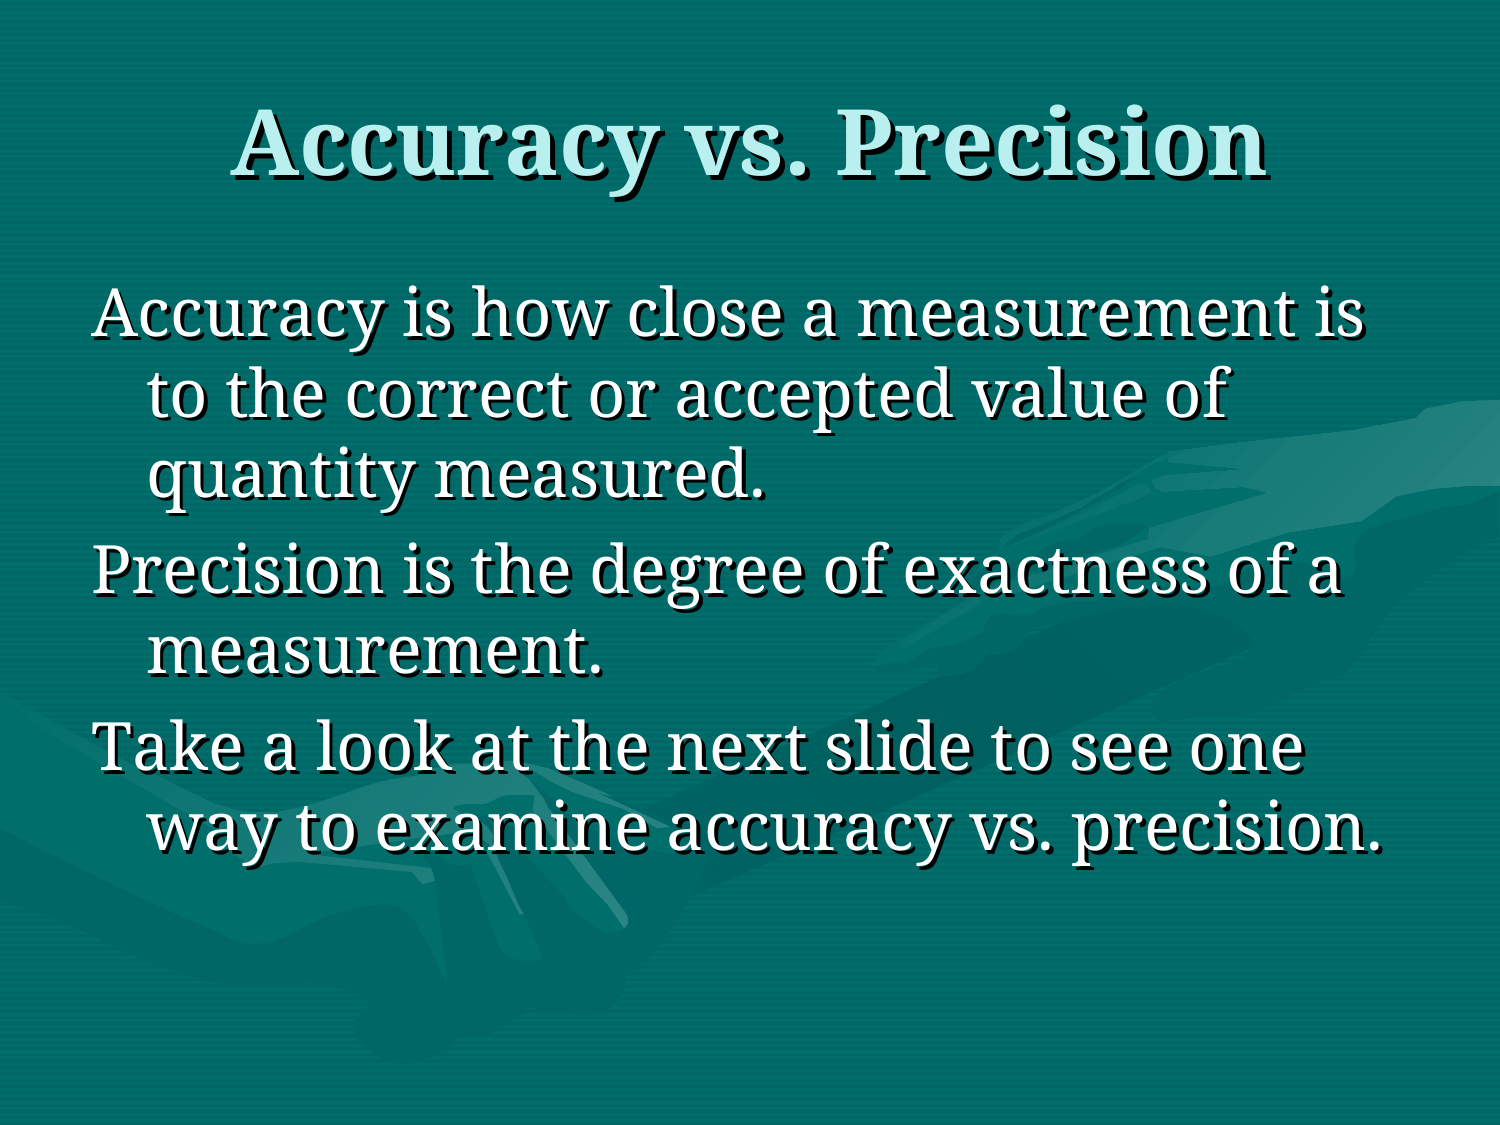

# Accuracy vs. Precision
Accuracy is how close a measurement is to the correct or accepted value of quantity measured.
Precision is the degree of exactness of a measurement.
Take a look at the next slide to see one way to examine accuracy vs. precision.